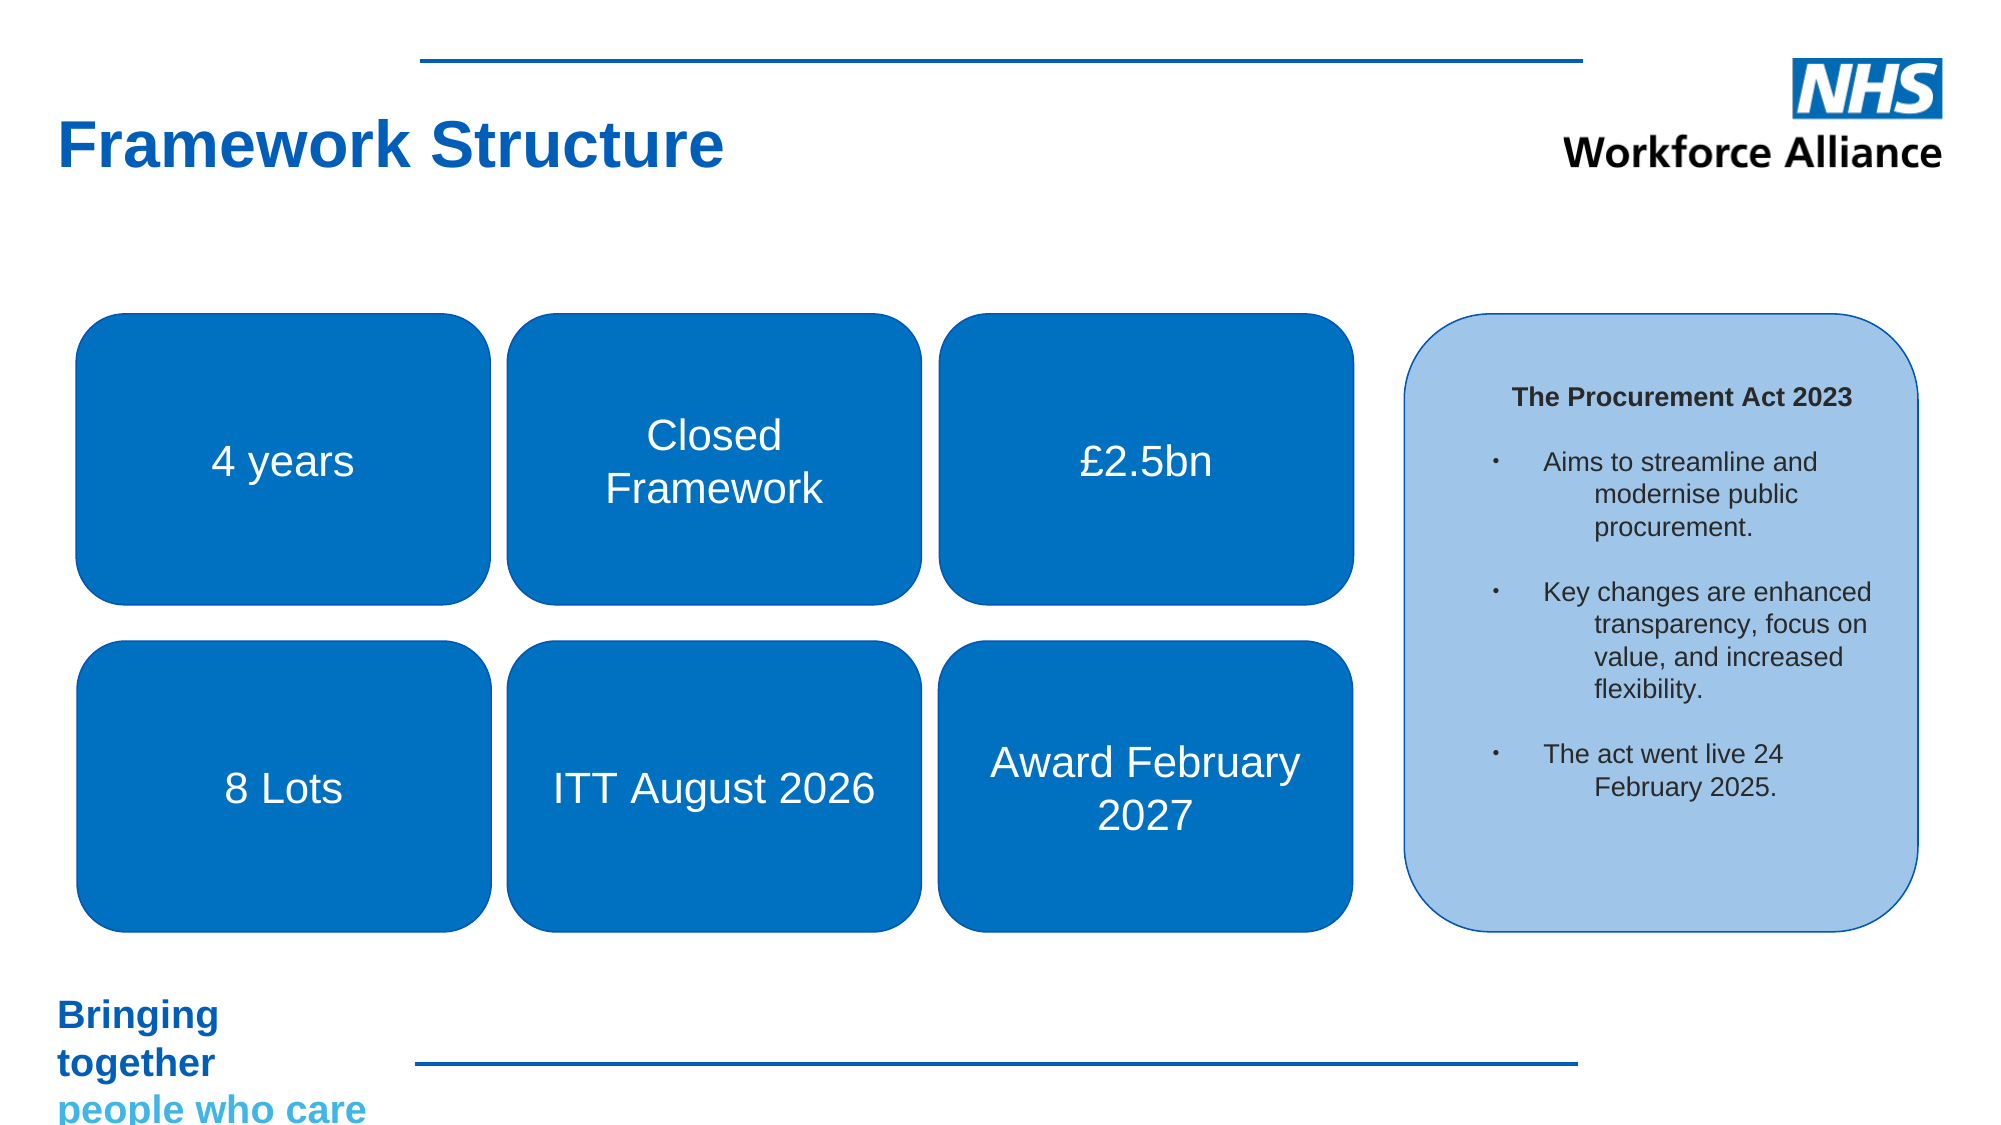

# Framework Structure
4 years
Closed Framework
£2.5bn
 The Procurement Act 2023
Aims to streamline and modernise public procurement.
Key changes are enhanced transparency, focus on value, and increased flexibility.
The act went live 24 February 2025.
8 Lots
ITT August 2026
Award February 2027
Bringing together
people who care